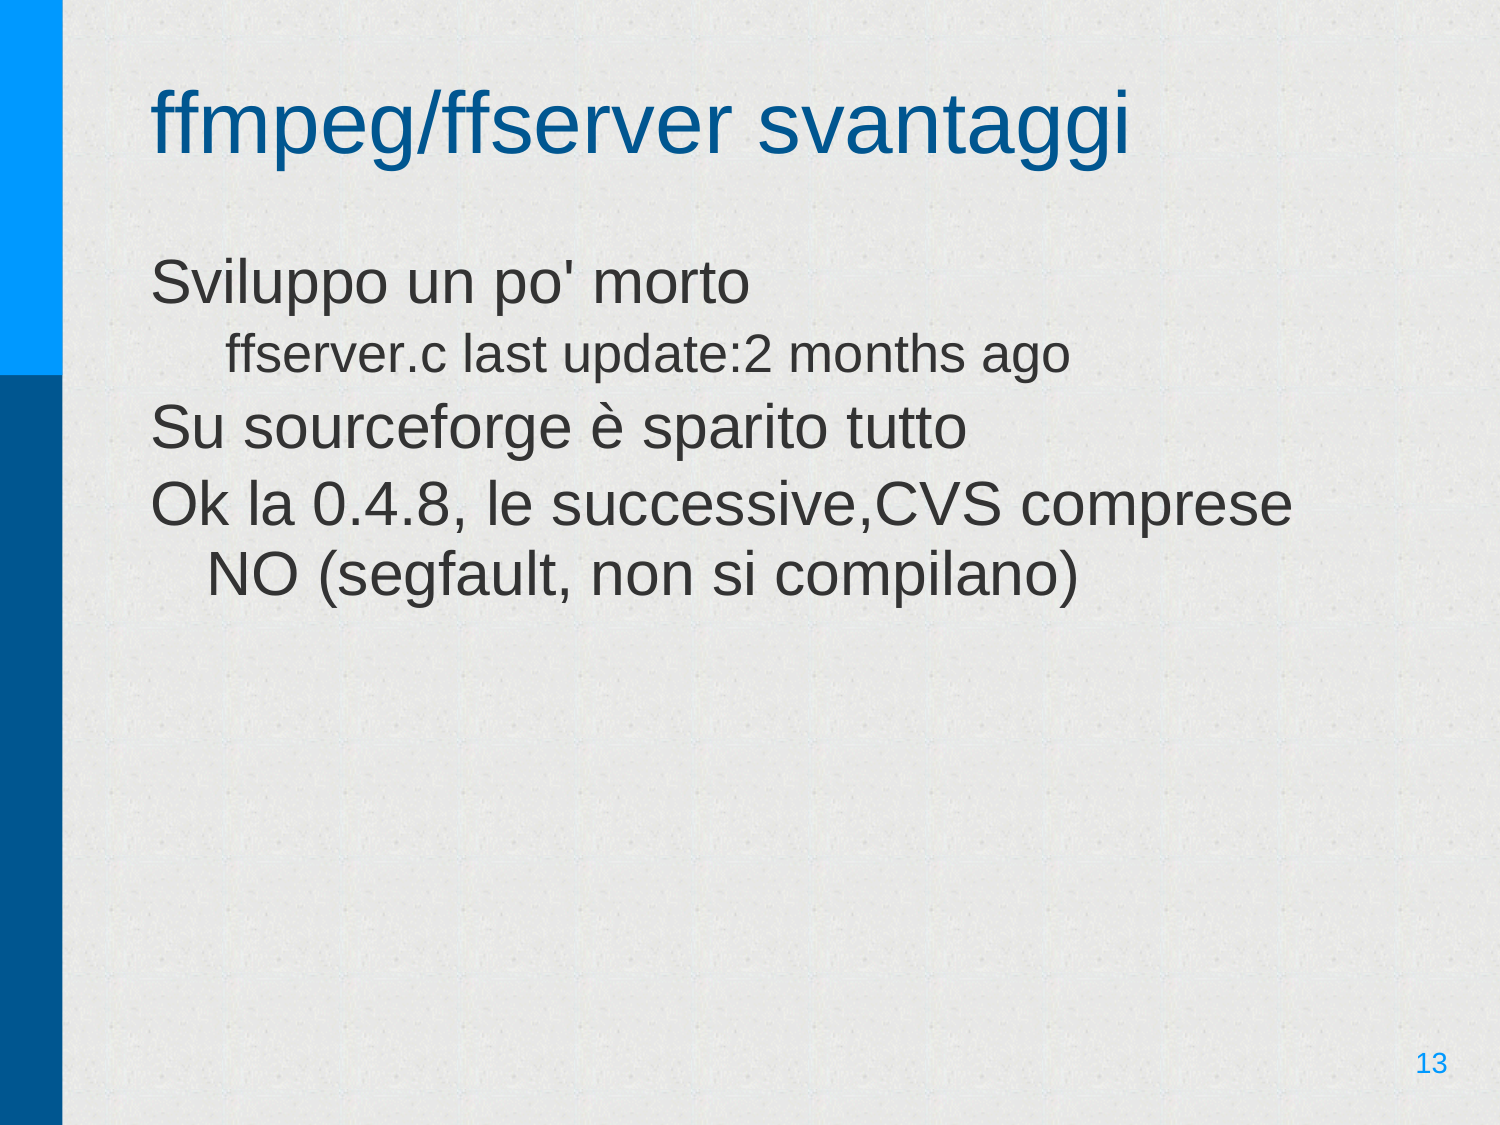

# ffmpeg/ffserver svantaggi
Sviluppo un po' morto
ffserver.c last update:2 months ago
Su sourceforge è sparito tutto
Ok la 0.4.8, le successive,CVS comprese NO (segfault, non si compilano)
13